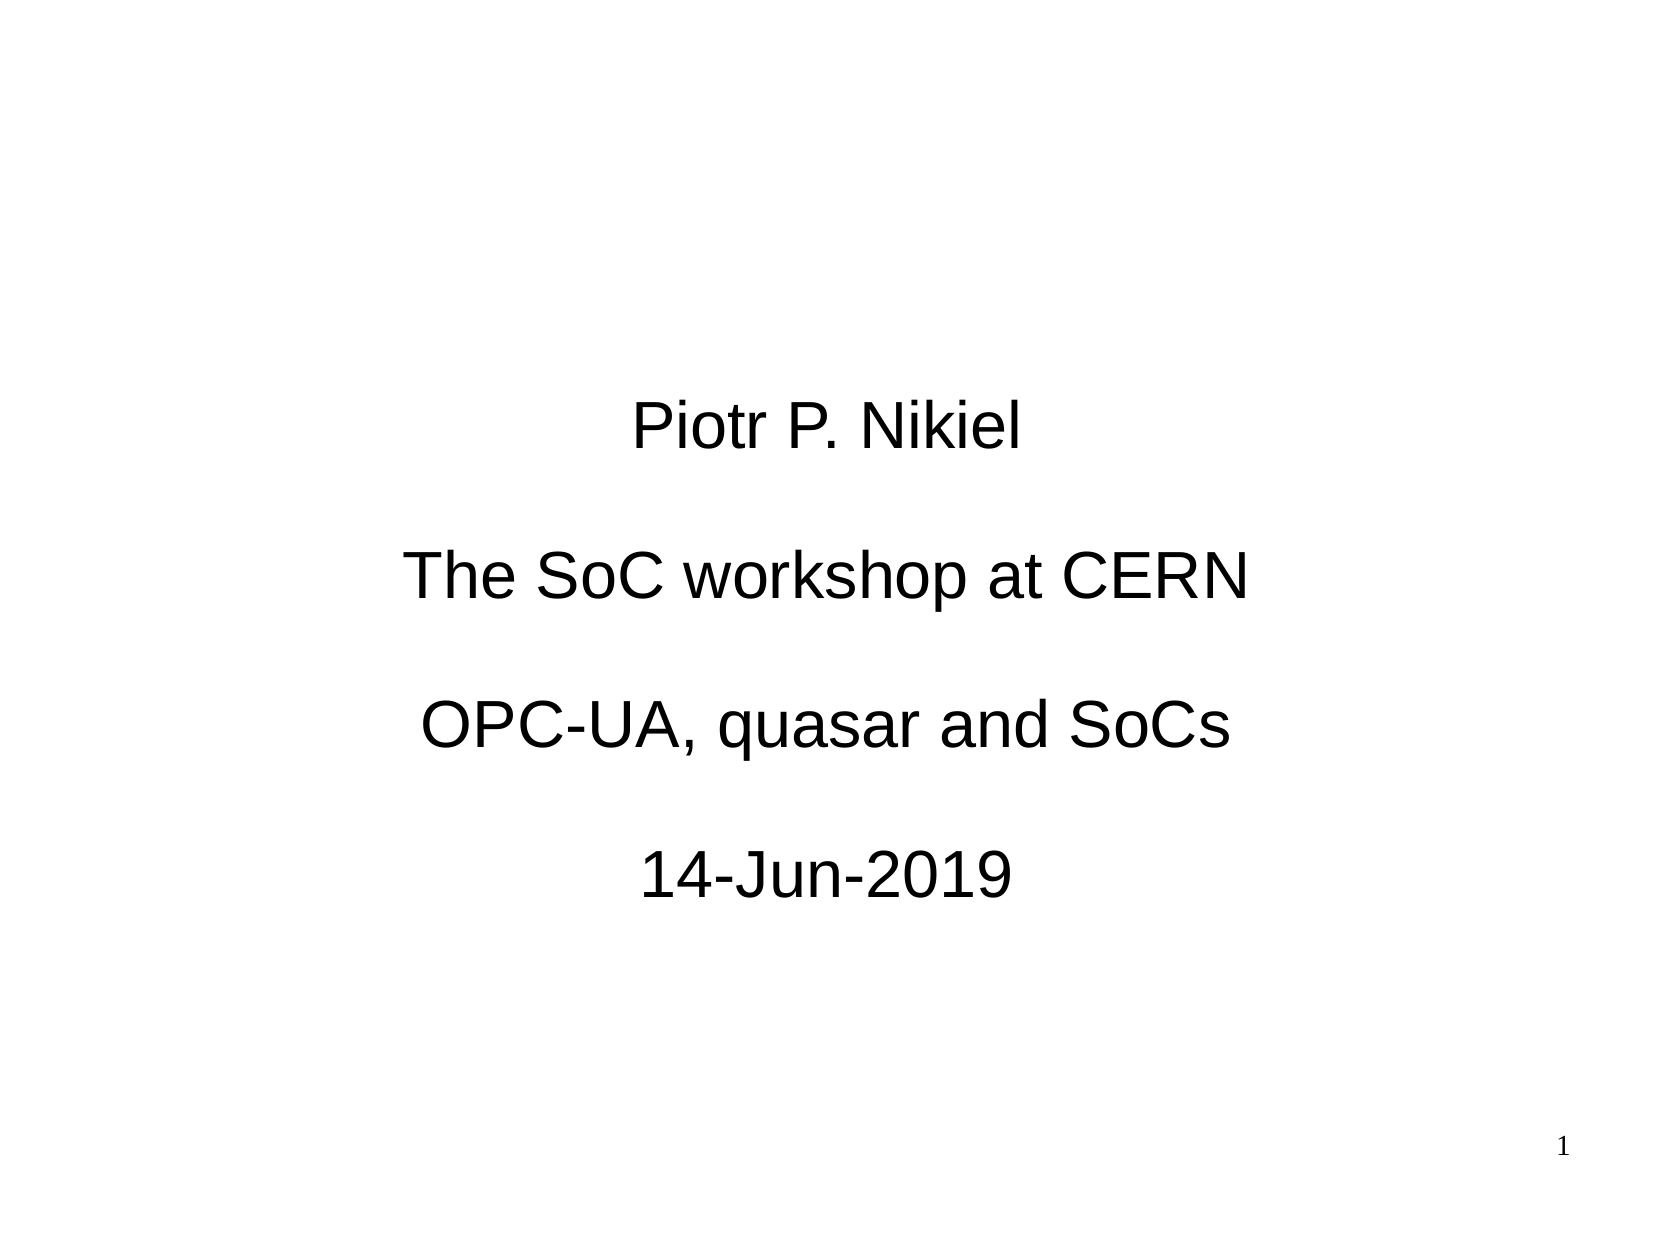

#
Piotr P. Nikiel
The SoC workshop at CERN
OPC-UA, quasar and SoCs
14-Jun-2019
1